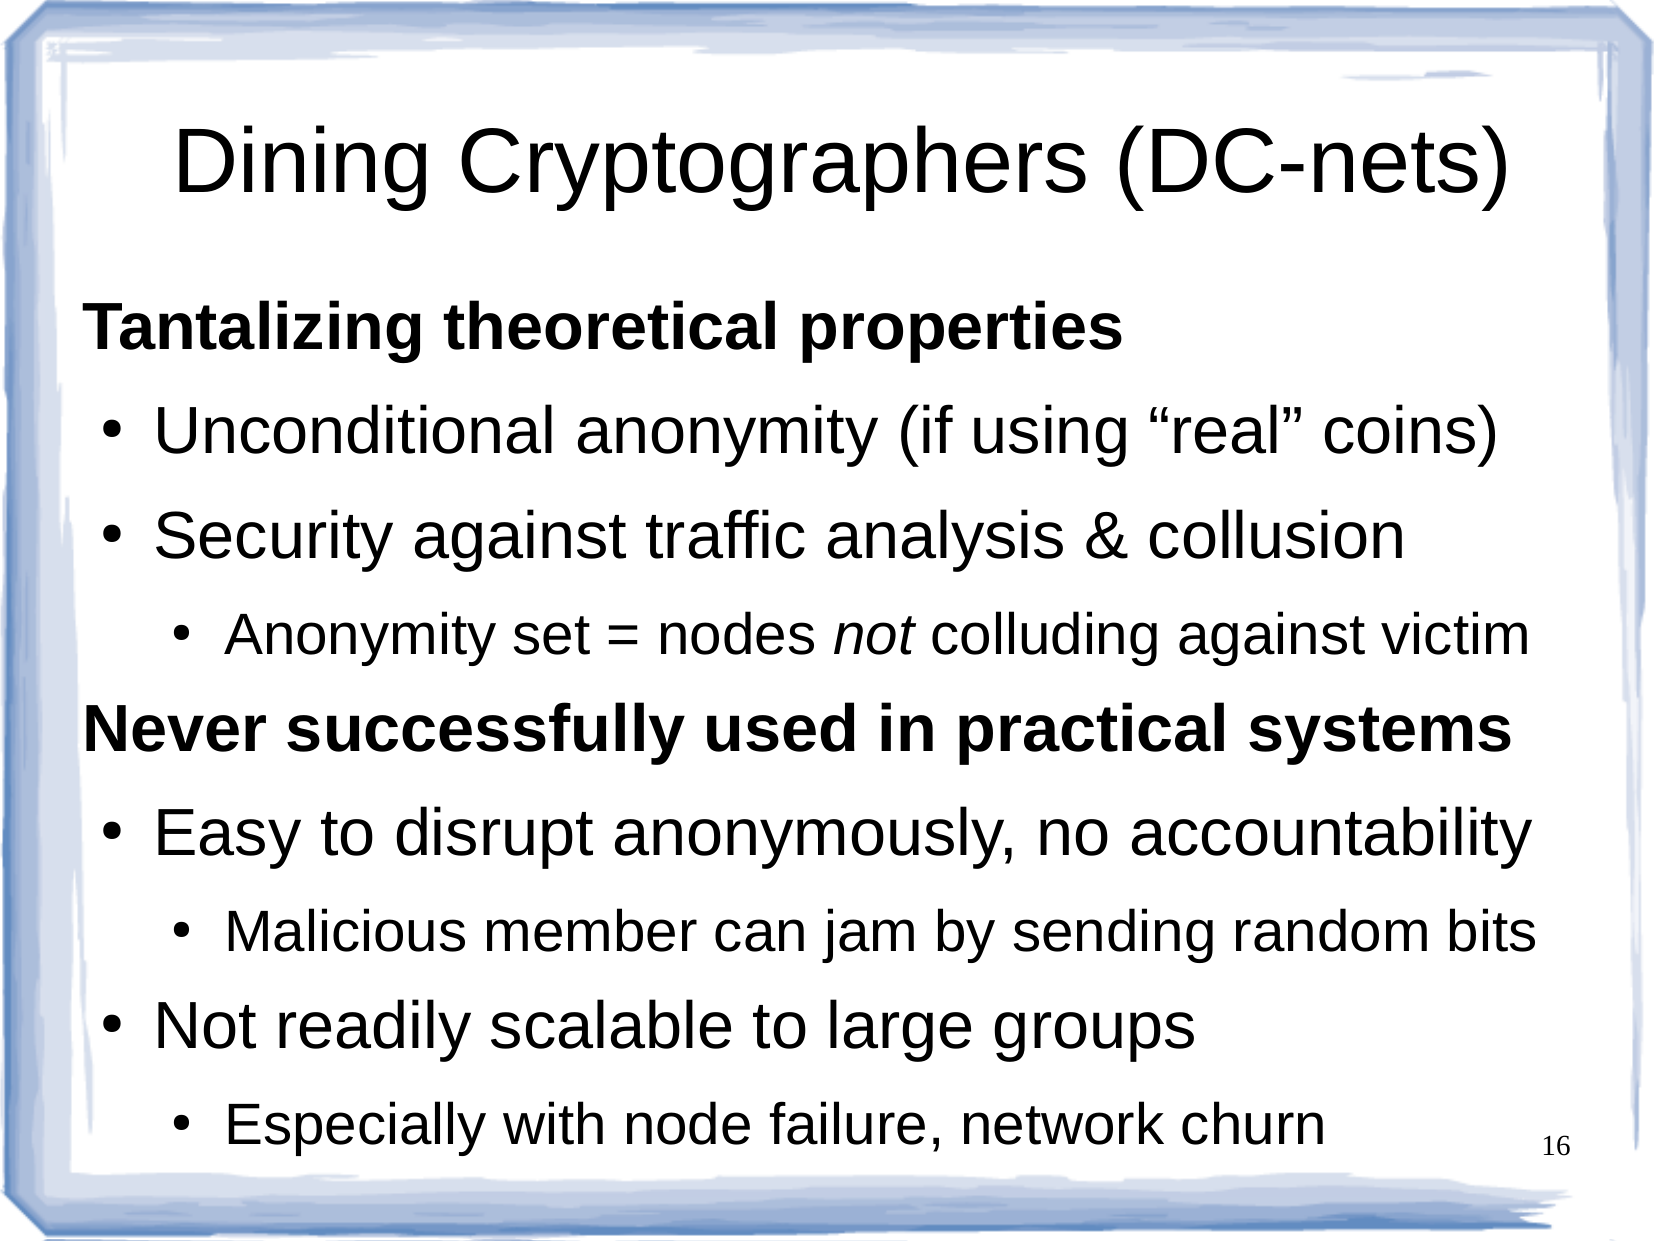

# Dining Cryptographers (DC-nets)
Tantalizing theoretical properties
Unconditional anonymity (if using “real” coins)
Security against traffic analysis & collusion
Anonymity set = nodes not colluding against victim
Never successfully used in practical systems
Easy to disrupt anonymously, no accountability
Malicious member can jam by sending random bits
Not readily scalable to large groups
Especially with node failure, network churn
16